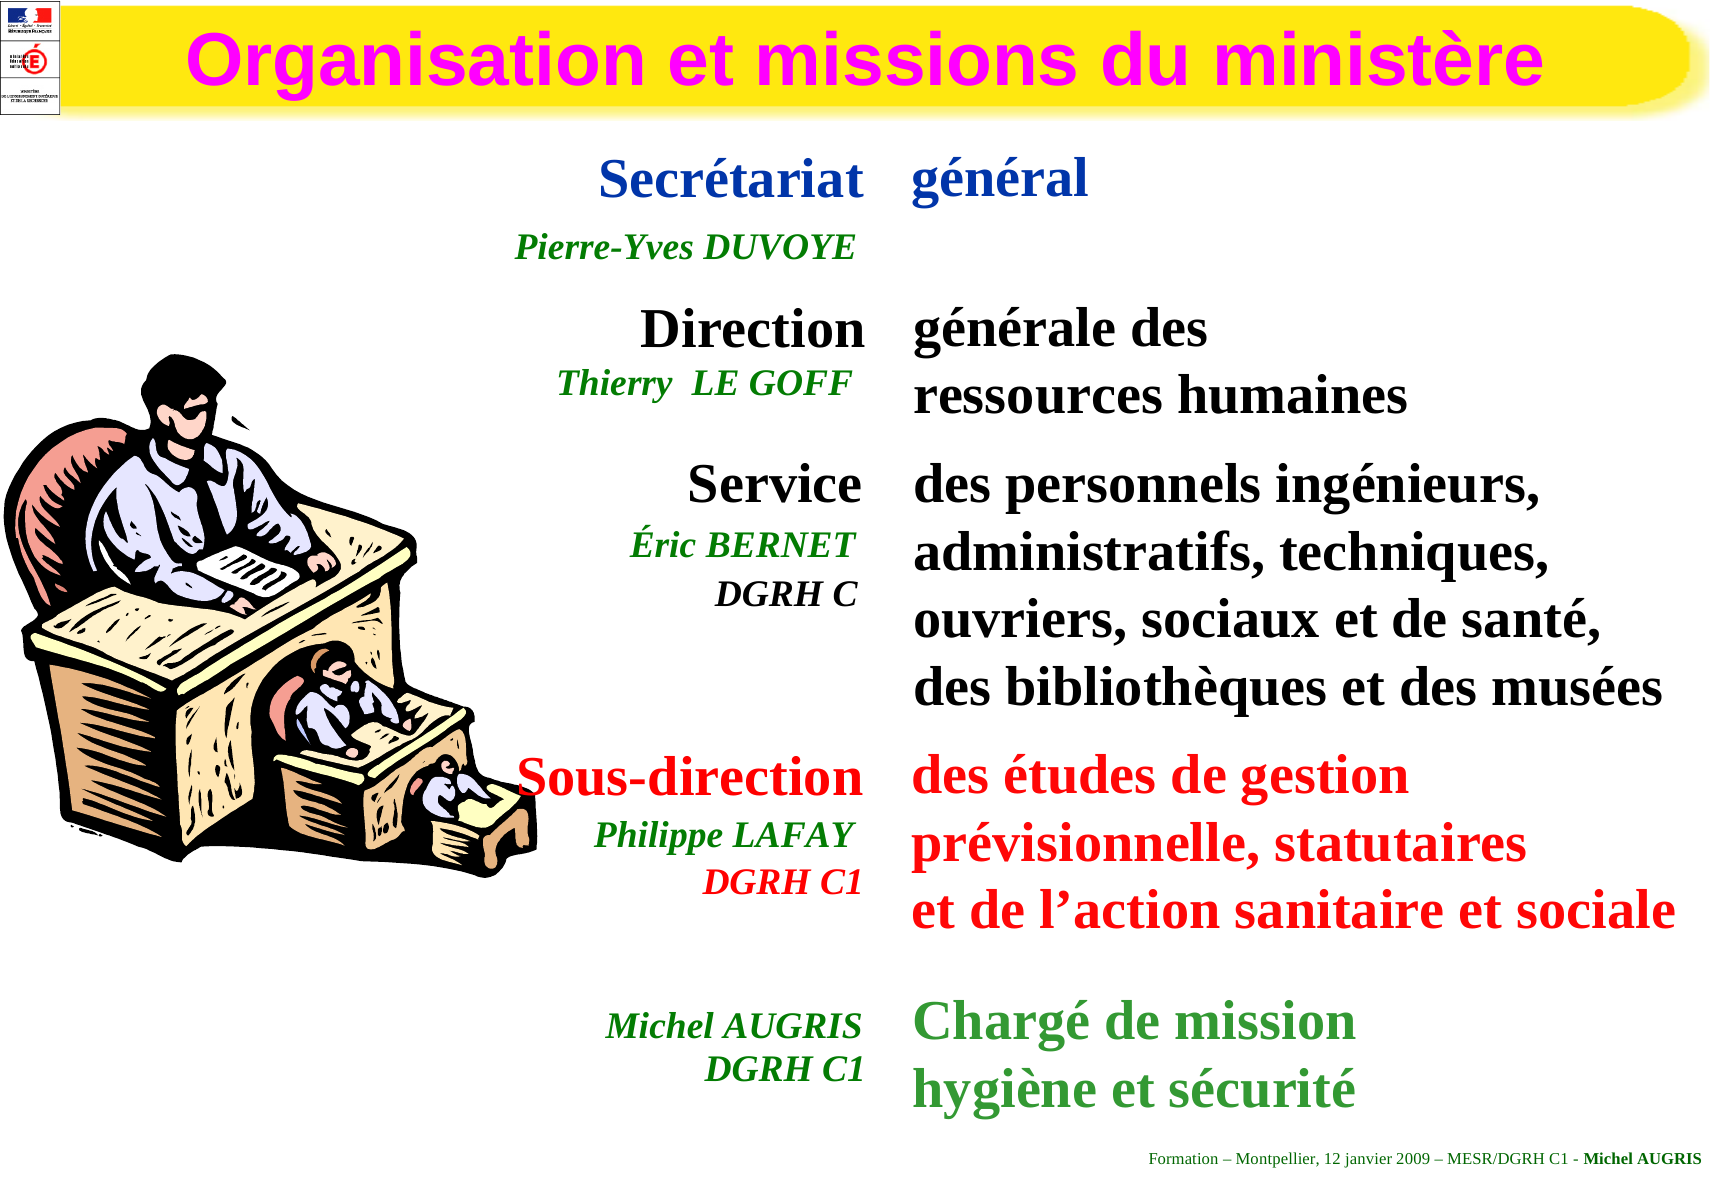

Organisation et missions du ministère
général
Secrétariat
Pierre-Yves DUVOYE
générale des
ressources humaines
Direction
Thierry LE GOFF
Service
des personnels ingénieurs, administratifs, techniques, ouvriers, sociaux et de santé,
des bibliothèques et des musées
Éric BERNET
DGRH C
des études de gestion
prévisionnelle, statutaires
et de l’action sanitaire et sociale
Sous-direction
Philippe LAFAY
DGRH C1
Chargé de mission
hygiène et sécurité
Michel AUGRIS
DGRH C1